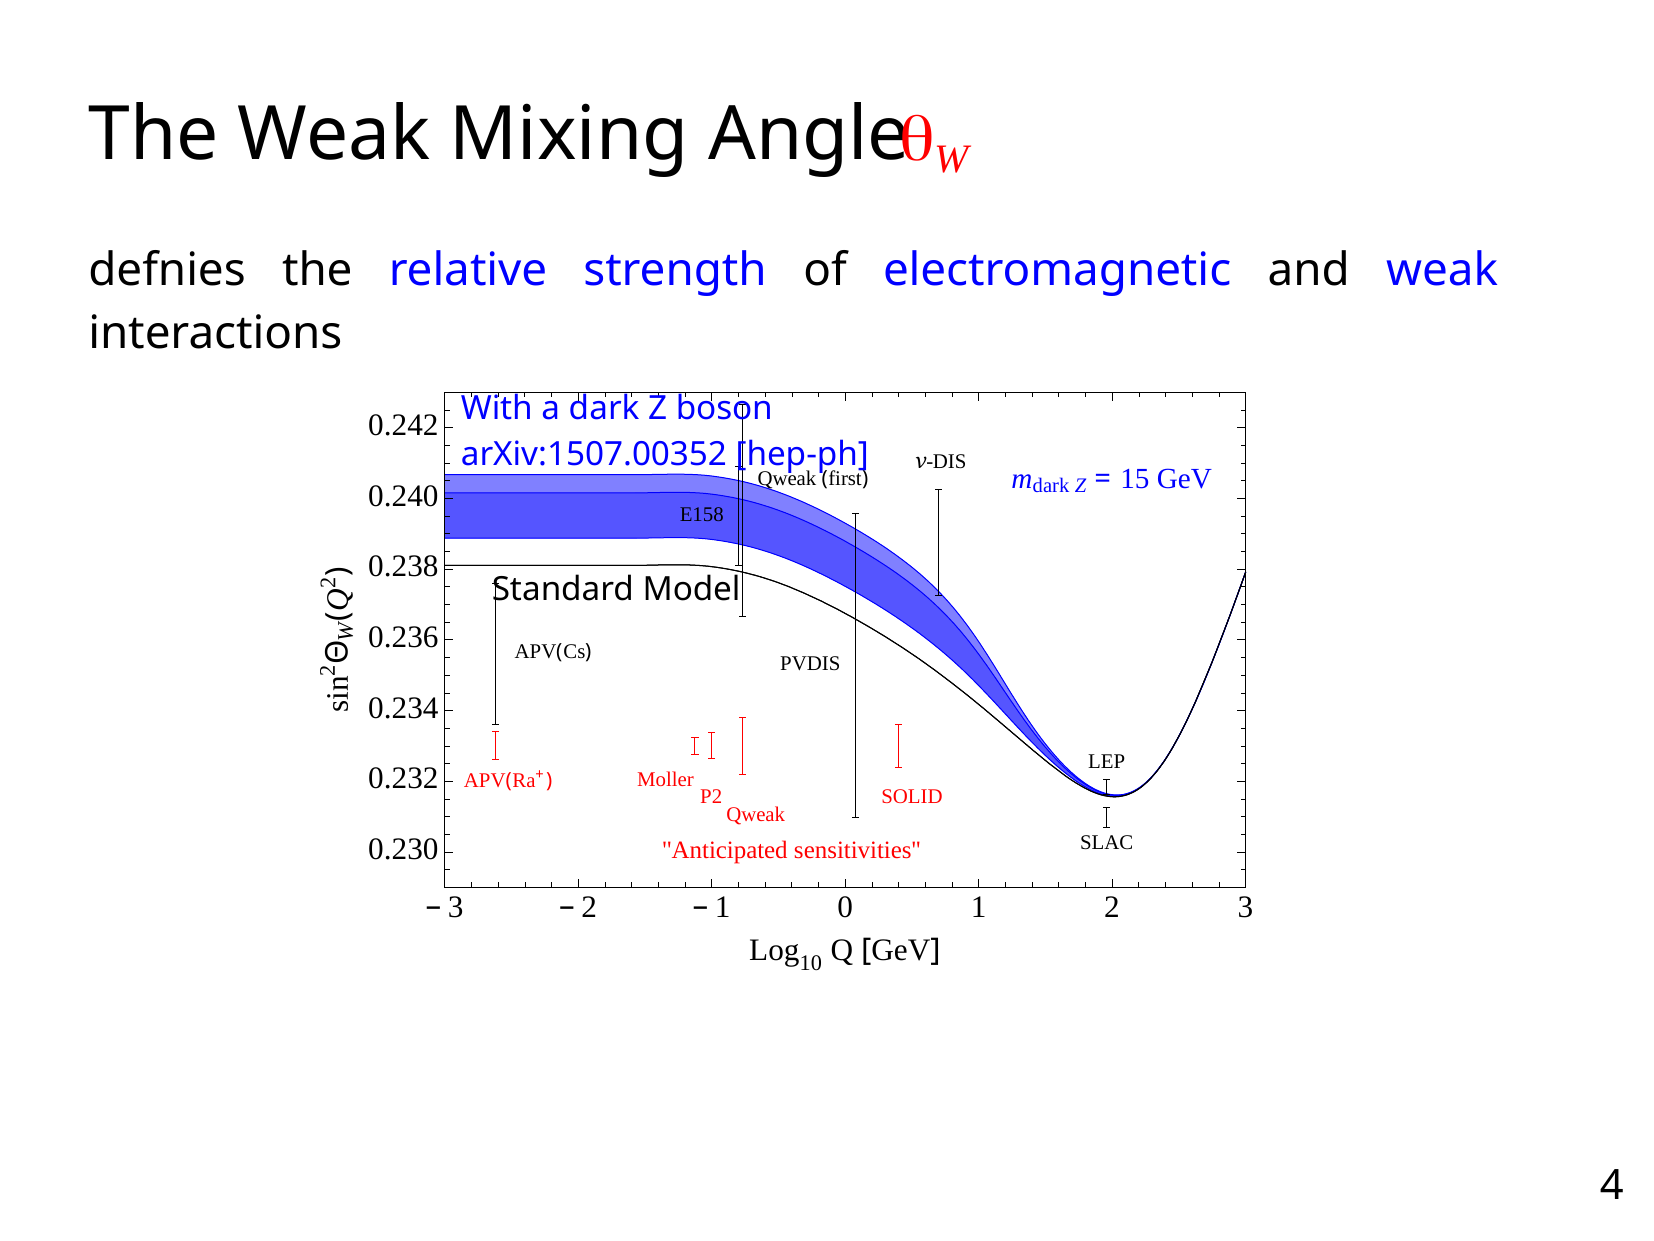

The Weak Mixing Angle
defnies the relative strength of electromagnetic and weak interactions
With a dark Z boson
arXiv:1507.00352 [hep-ph]
Standard Model
4